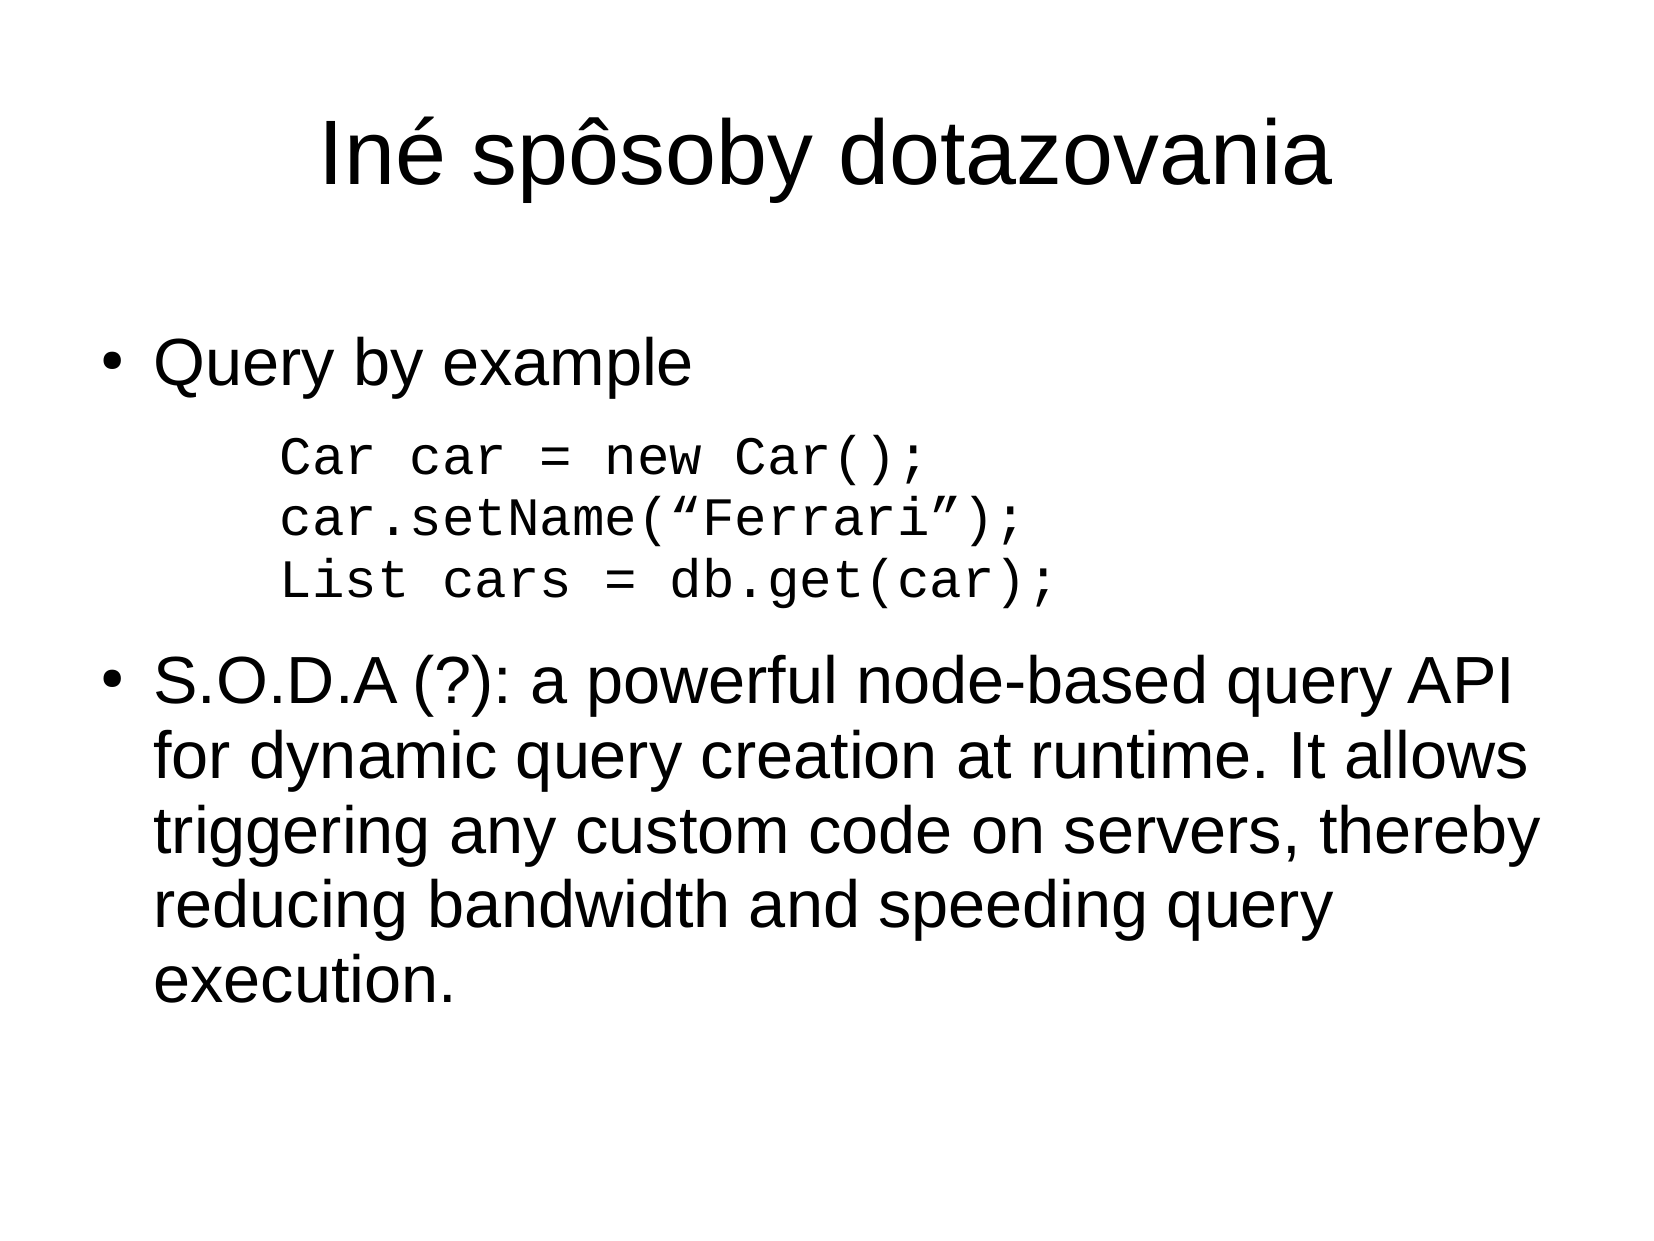

# Iné spôsoby dotazovania
Query by example
Car car = new Car();
car.setName(“Ferrari”);
List cars = db.get(car);
S.O.D.A (?): a powerful node-based query API for dynamic query creation at runtime. It allows triggering any custom code on servers, thereby reducing bandwidth and speeding query execution.